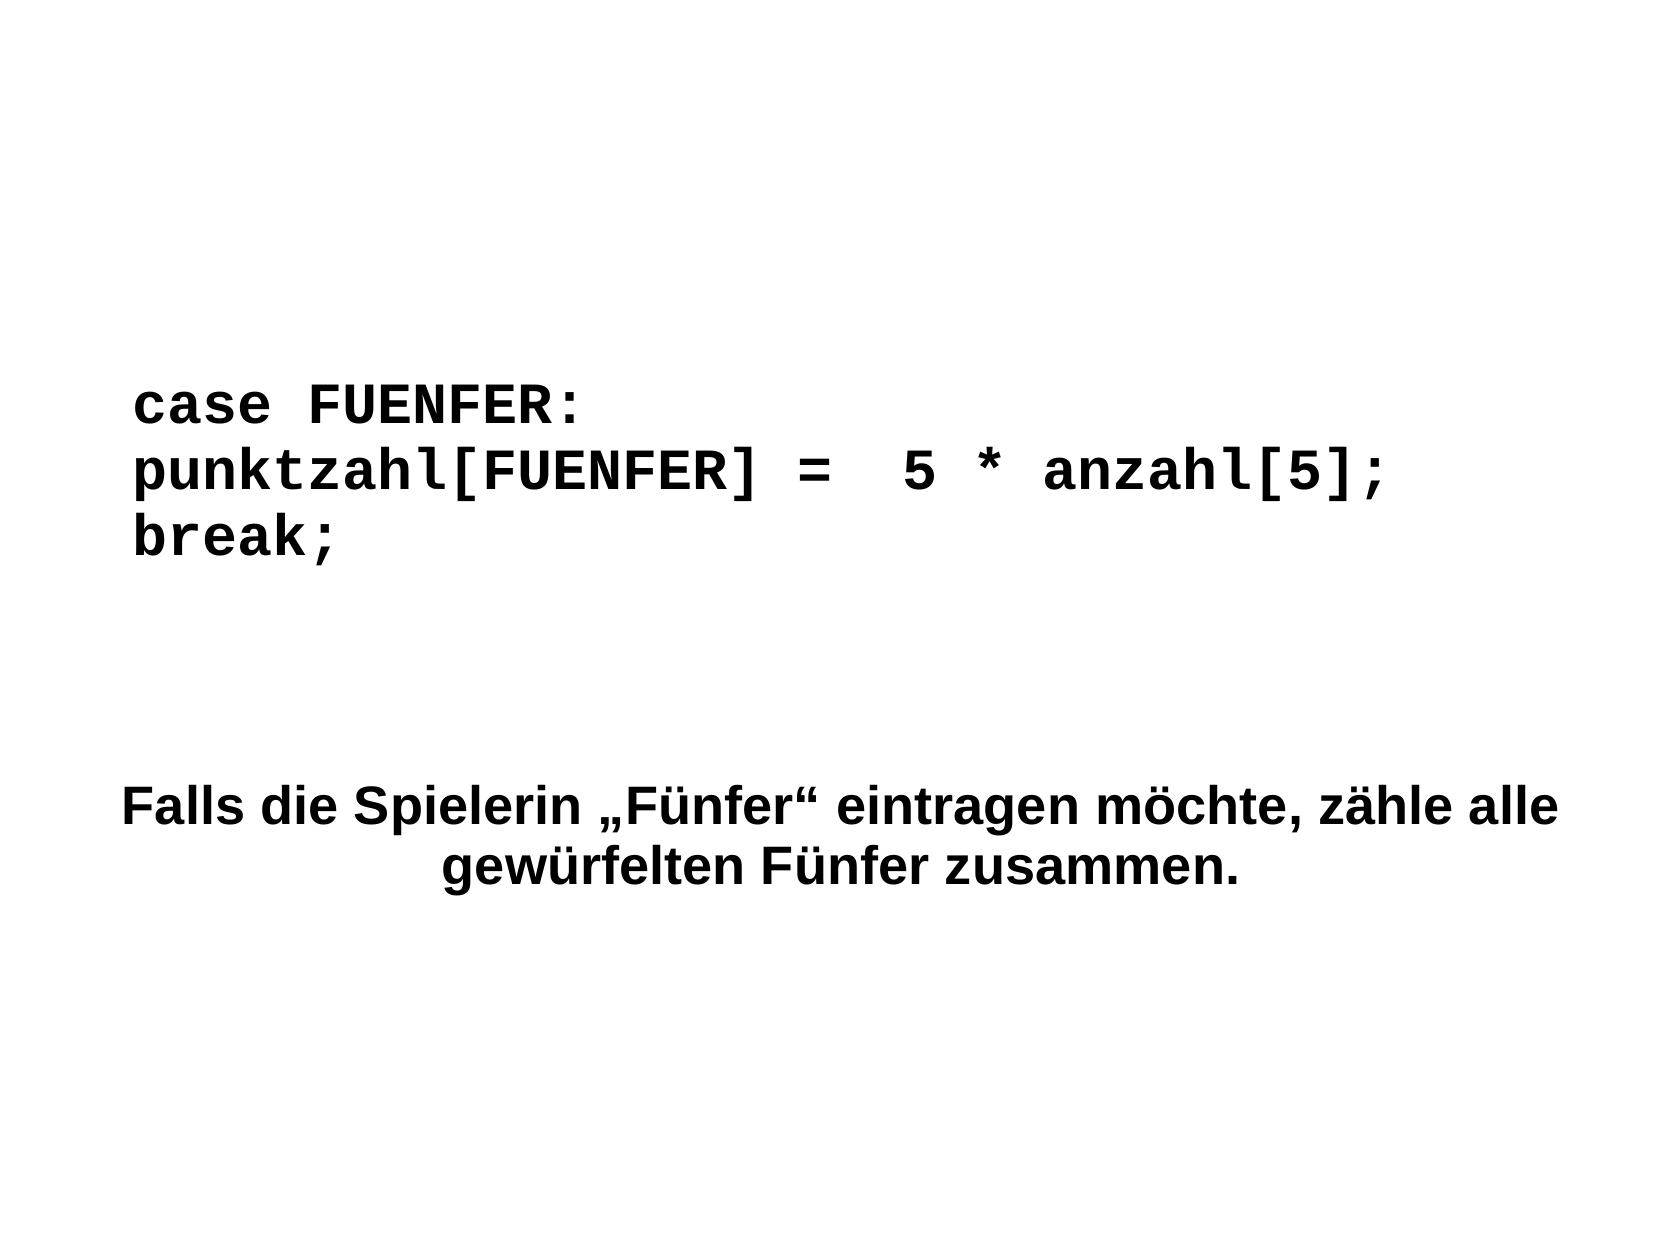

case FUENFER:
punktzahl[FUENFER] = 5 * anzahl[5];
break;
Falls die Spielerin „Fünfer“ eintragen möchte, zähle alle gewürfelten Fünfer zusammen.